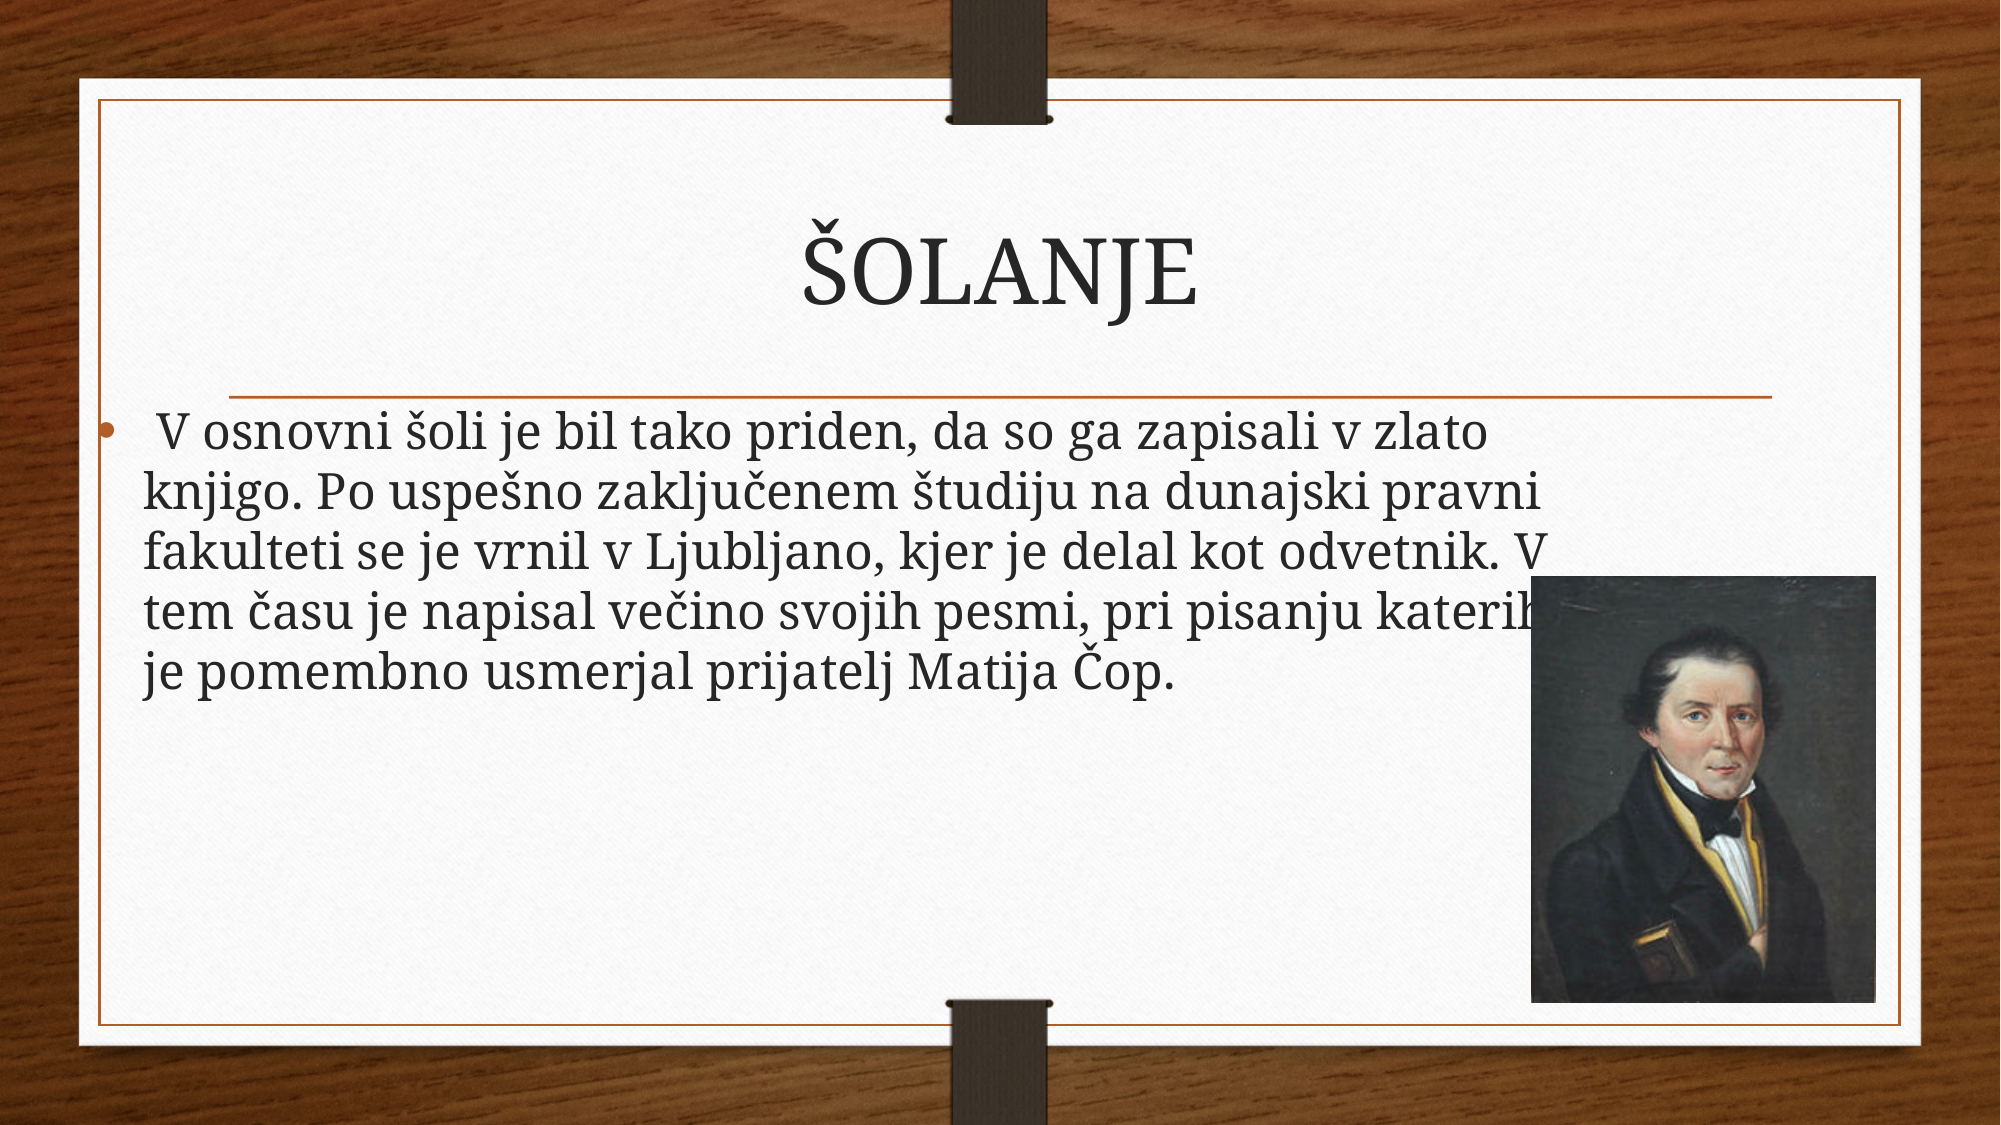

# ŠOLANJE
 V osnovni šoli je bil tako priden, da so ga zapisali v zlato knjigo. Po uspešno zaključenem študiju na dunajski pravni fakulteti se je vrnil v Ljubljano, kjer je delal kot odvetnik. V tem času je napisal večino svojih pesmi, pri pisanju katerih ga je pomembno usmerjal prijatelj Matija Čop.